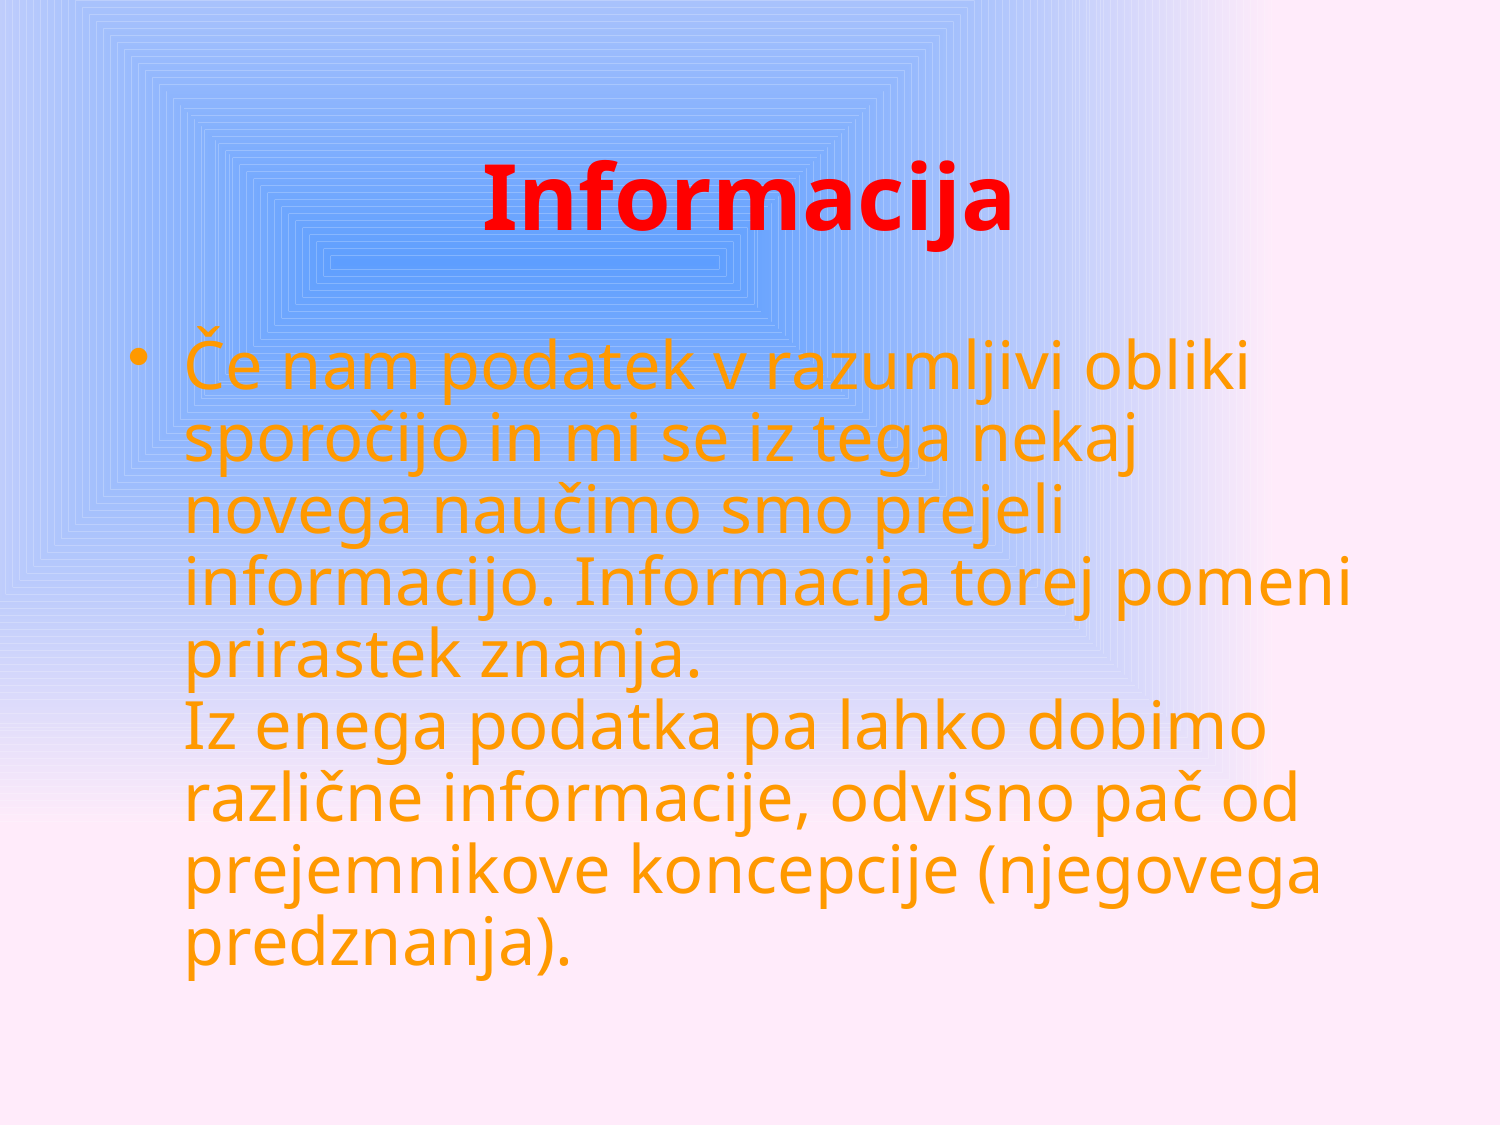

# Informacija
Če nam podatek v razumljivi obliki sporočijo in mi se iz tega nekaj novega naučimo smo prejeli informacijo. Informacija torej pomeni prirastek znanja.
Iz enega podatka pa lahko dobimo različne informacije, odvisno pač od prejemnikove koncepcije (njegovega predznanja).